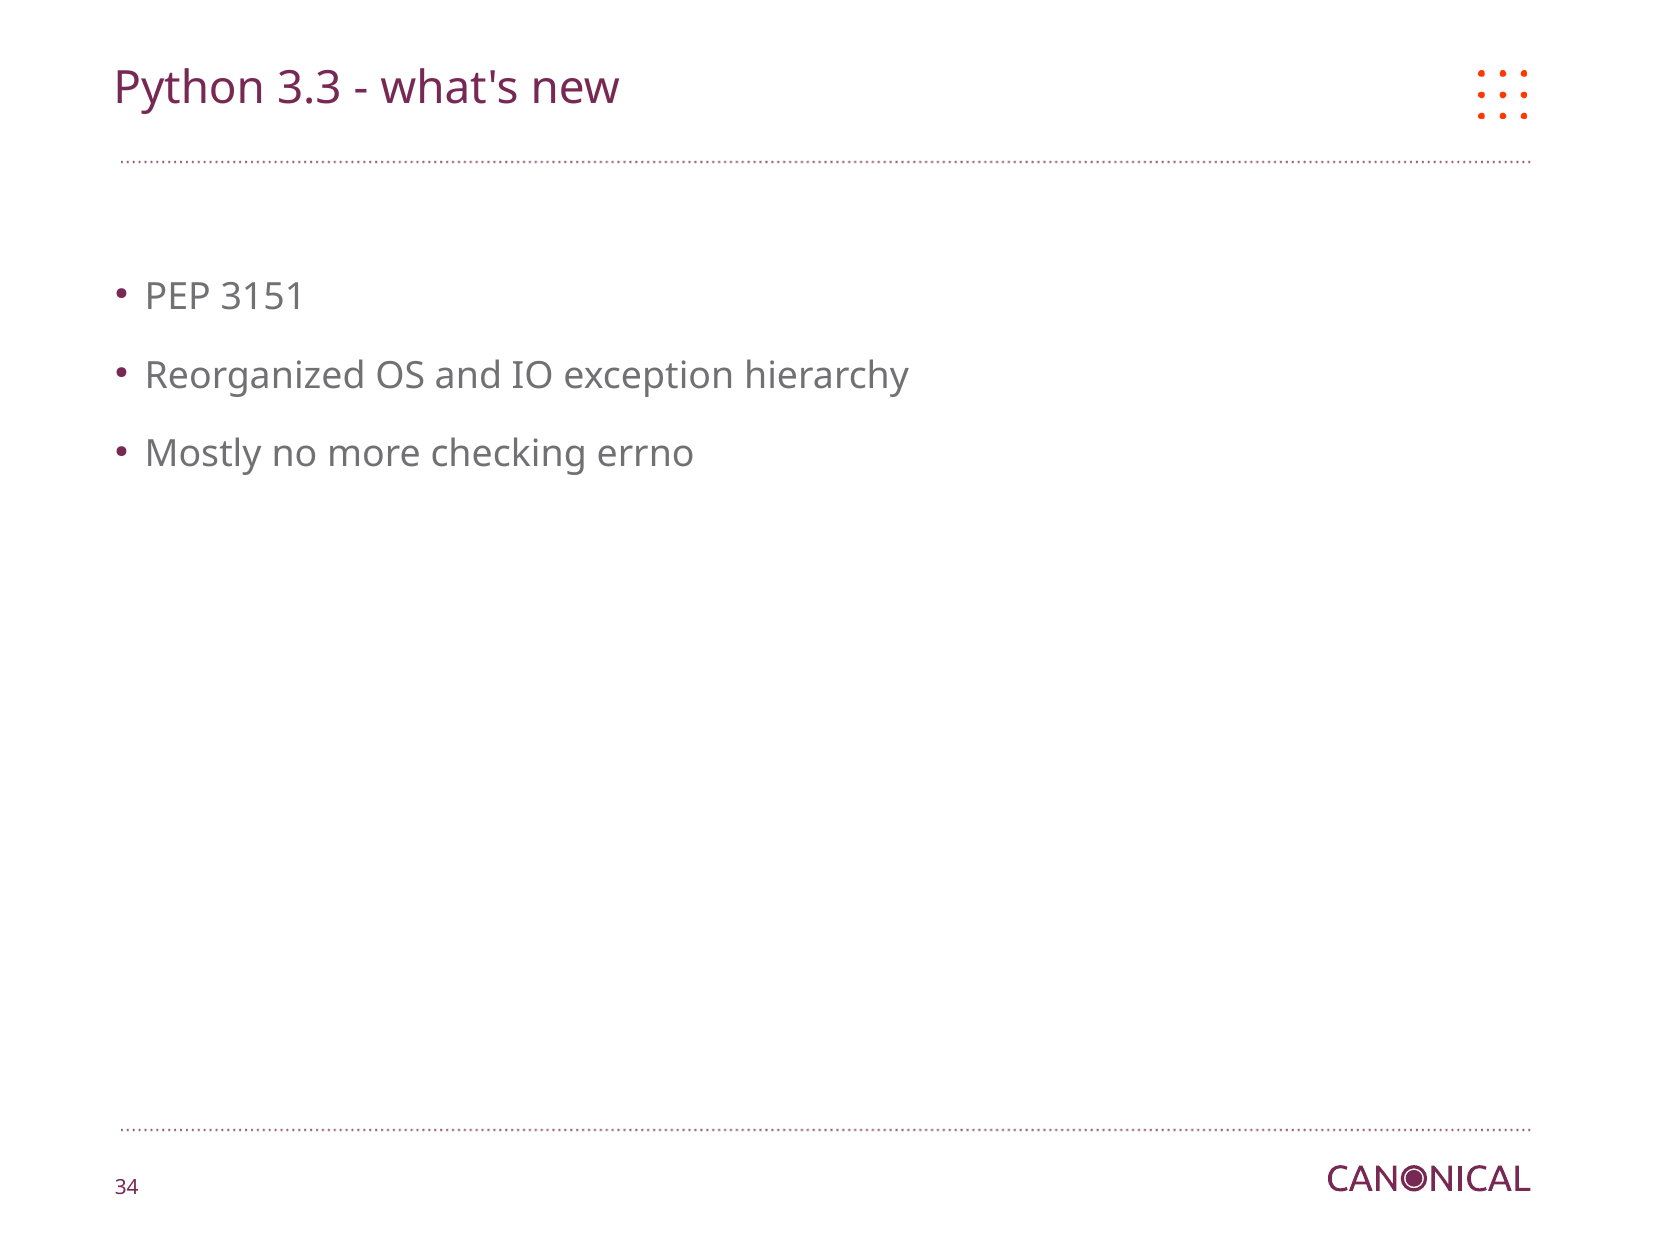

# Python 3.3 - what's new
PEP 3151
Reorganized OS and IO exception hierarchy
Mostly no more checking errno